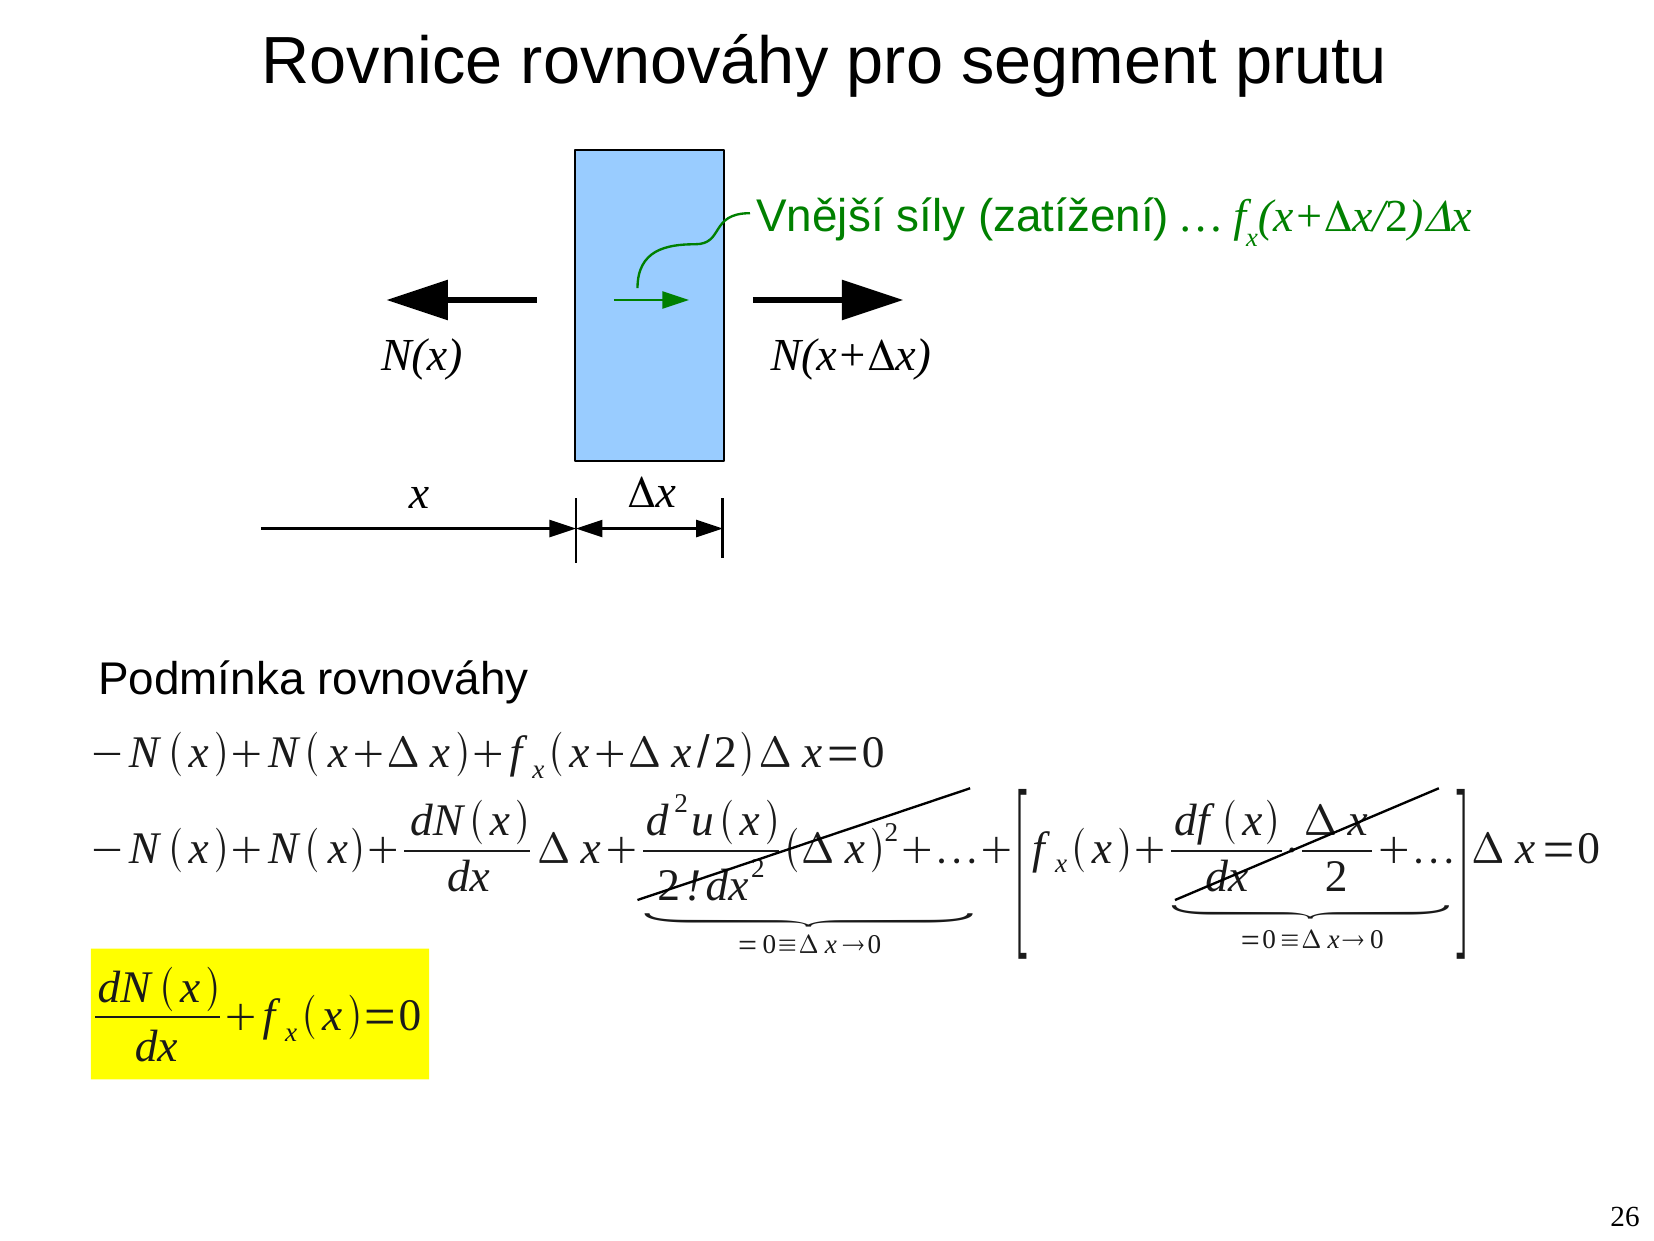

# Rovnice rovnováhy pro segment prutu
Vnější síly (zatížení) … fx(x+Dx/2)Dx
N(x)
N(x+Dx)
Dx
x
Podmínka rovnováhy
26